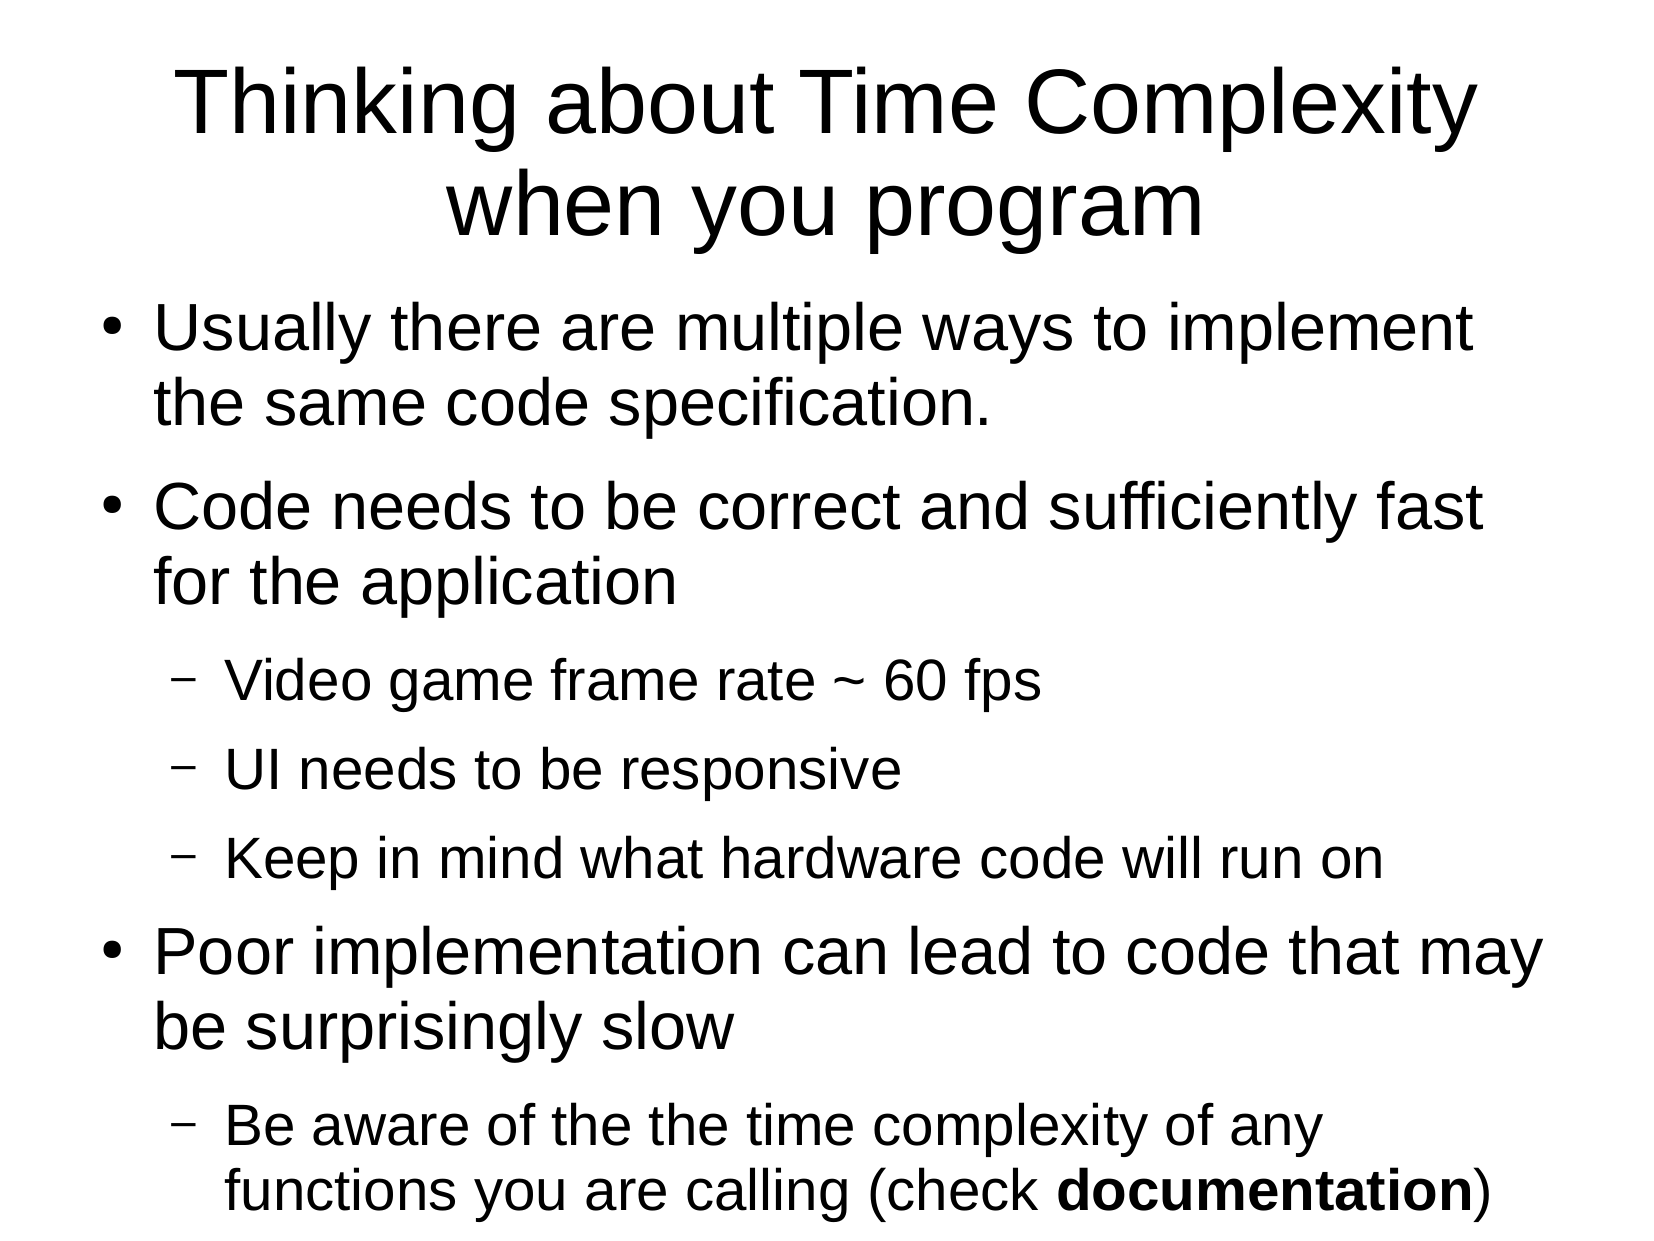

# Thinking about Time Complexity when you program
Usually there are multiple ways to implement the same code specification.
Code needs to be correct and sufficiently fast for the application
Video game frame rate ~ 60 fps
UI needs to be responsive
Keep in mind what hardware code will run on
Poor implementation can lead to code that may be surprisingly slow
Be aware of the the time complexity of any functions you are calling (check documentation)